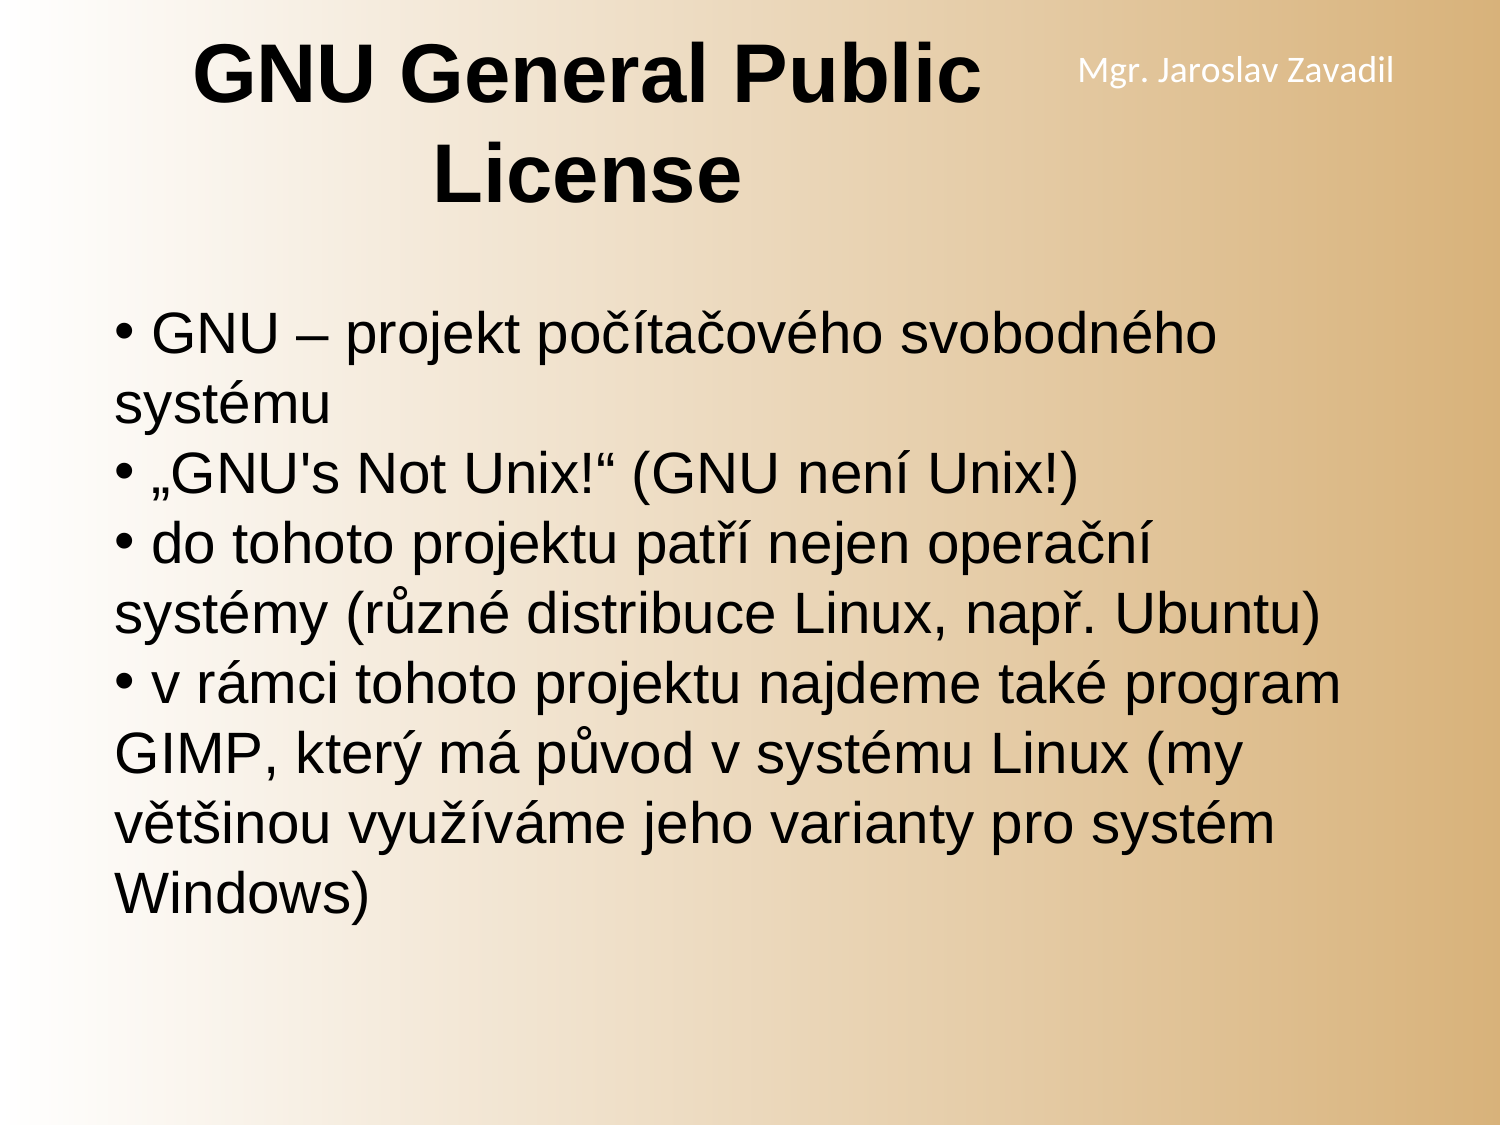

# GNU General Public License
Mgr. Jaroslav Zavadil
 GNU – projekt počítačového svobodného systému
 „GNU's Not Unix!“ (GNU není Unix!)
 do tohoto projektu patří nejen operační systémy (různé distribuce Linux, např. Ubuntu)
 v rámci tohoto projektu najdeme také program GIMP, který má původ v systému Linux (my většinou využíváme jeho varianty pro systém Windows)